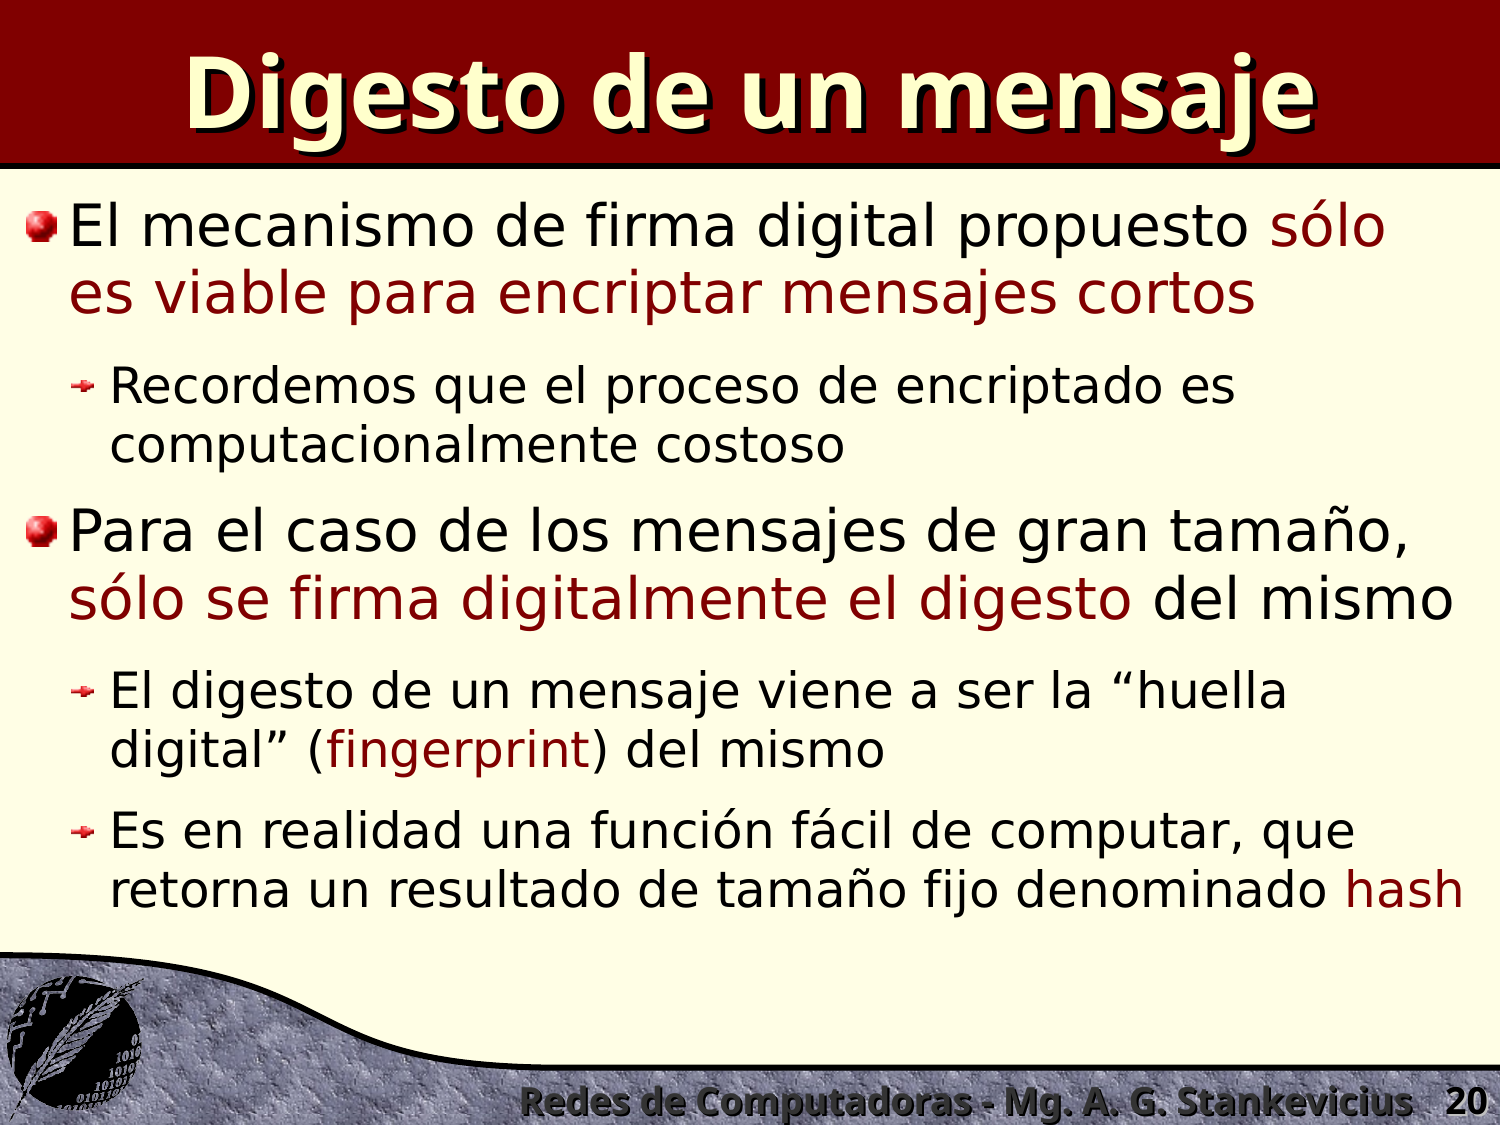

# Digesto de un mensaje
El mecanismo de firma digital propuesto sólo
es viable para encriptar mensajes cortos
Recordemos que el proceso de encriptado es computacionalmente costoso
Para el caso de los mensajes de gran tamaño, sólo se firma digitalmente el digesto del mismo
El digesto de un mensaje viene a ser la “huella digital” (fingerprint) del mismo
Es en realidad una función fácil de computar, que retorna un resultado de tamaño fijo denominado hash
20